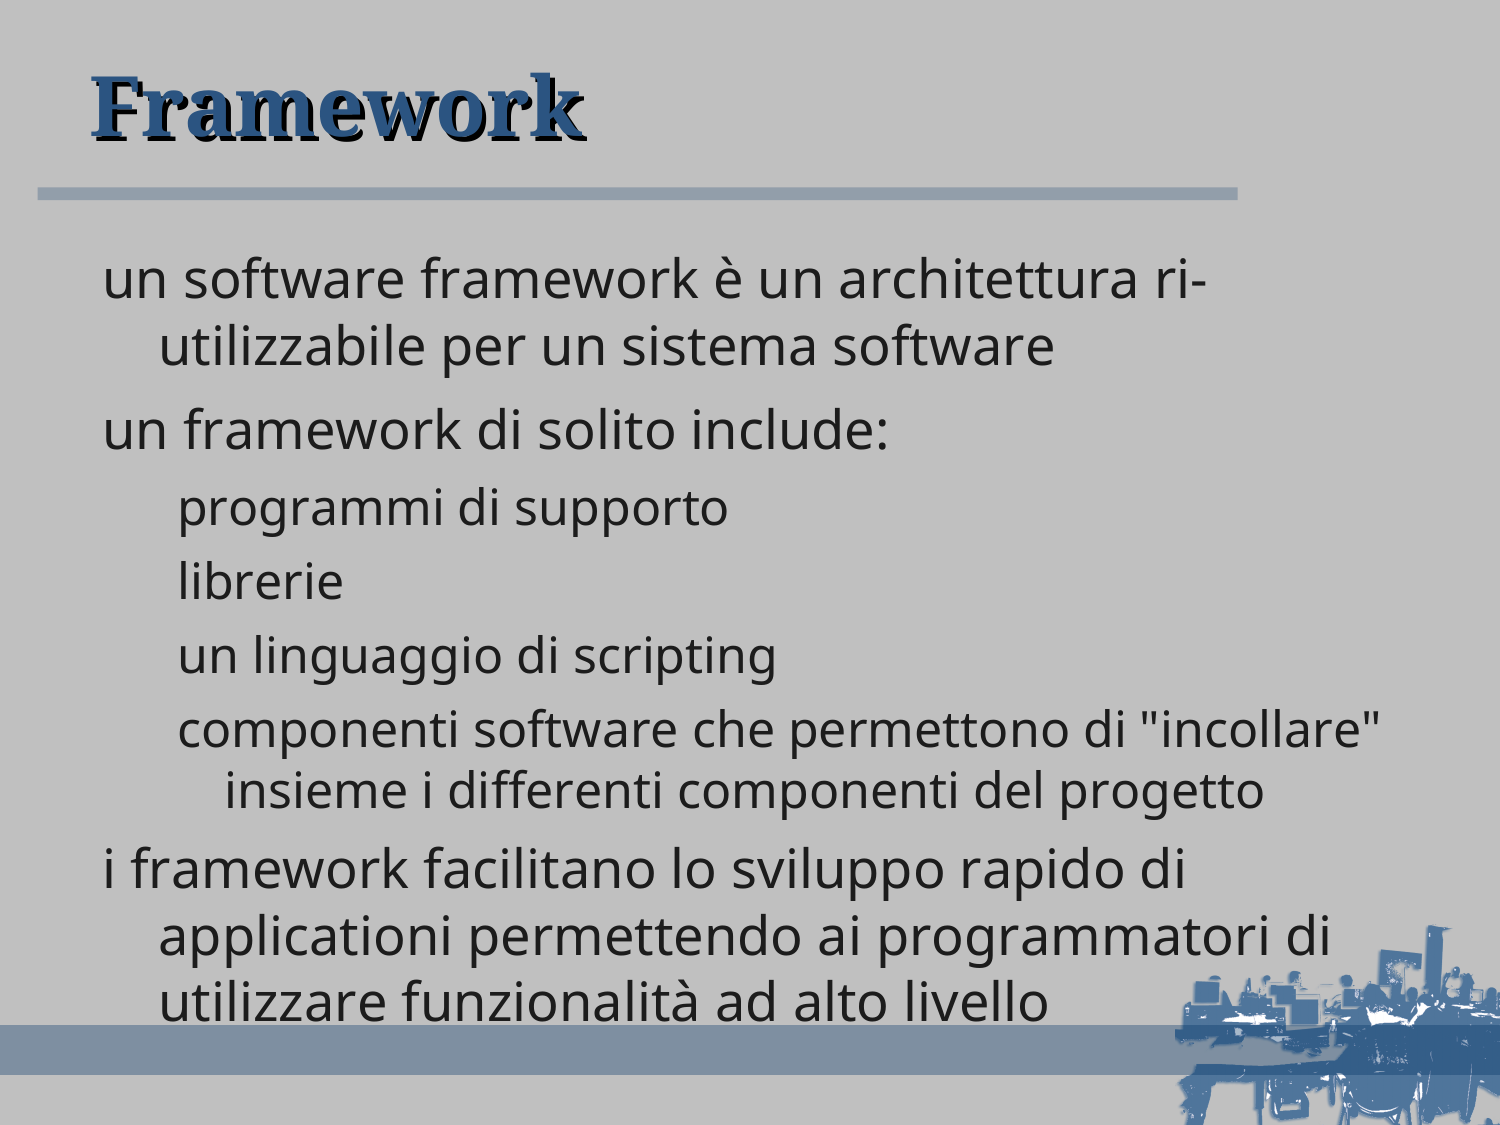

# Framework
un software framework è un architettura ri-utilizzabile per un sistema software
un framework di solito include:
programmi di supporto
librerie
un linguaggio di scripting
componenti software che permettono di "incollare" insieme i differenti componenti del progetto
i framework facilitano lo sviluppo rapido di applicationi permettendo ai programmatori di utilizzare funzionalità ad alto livello